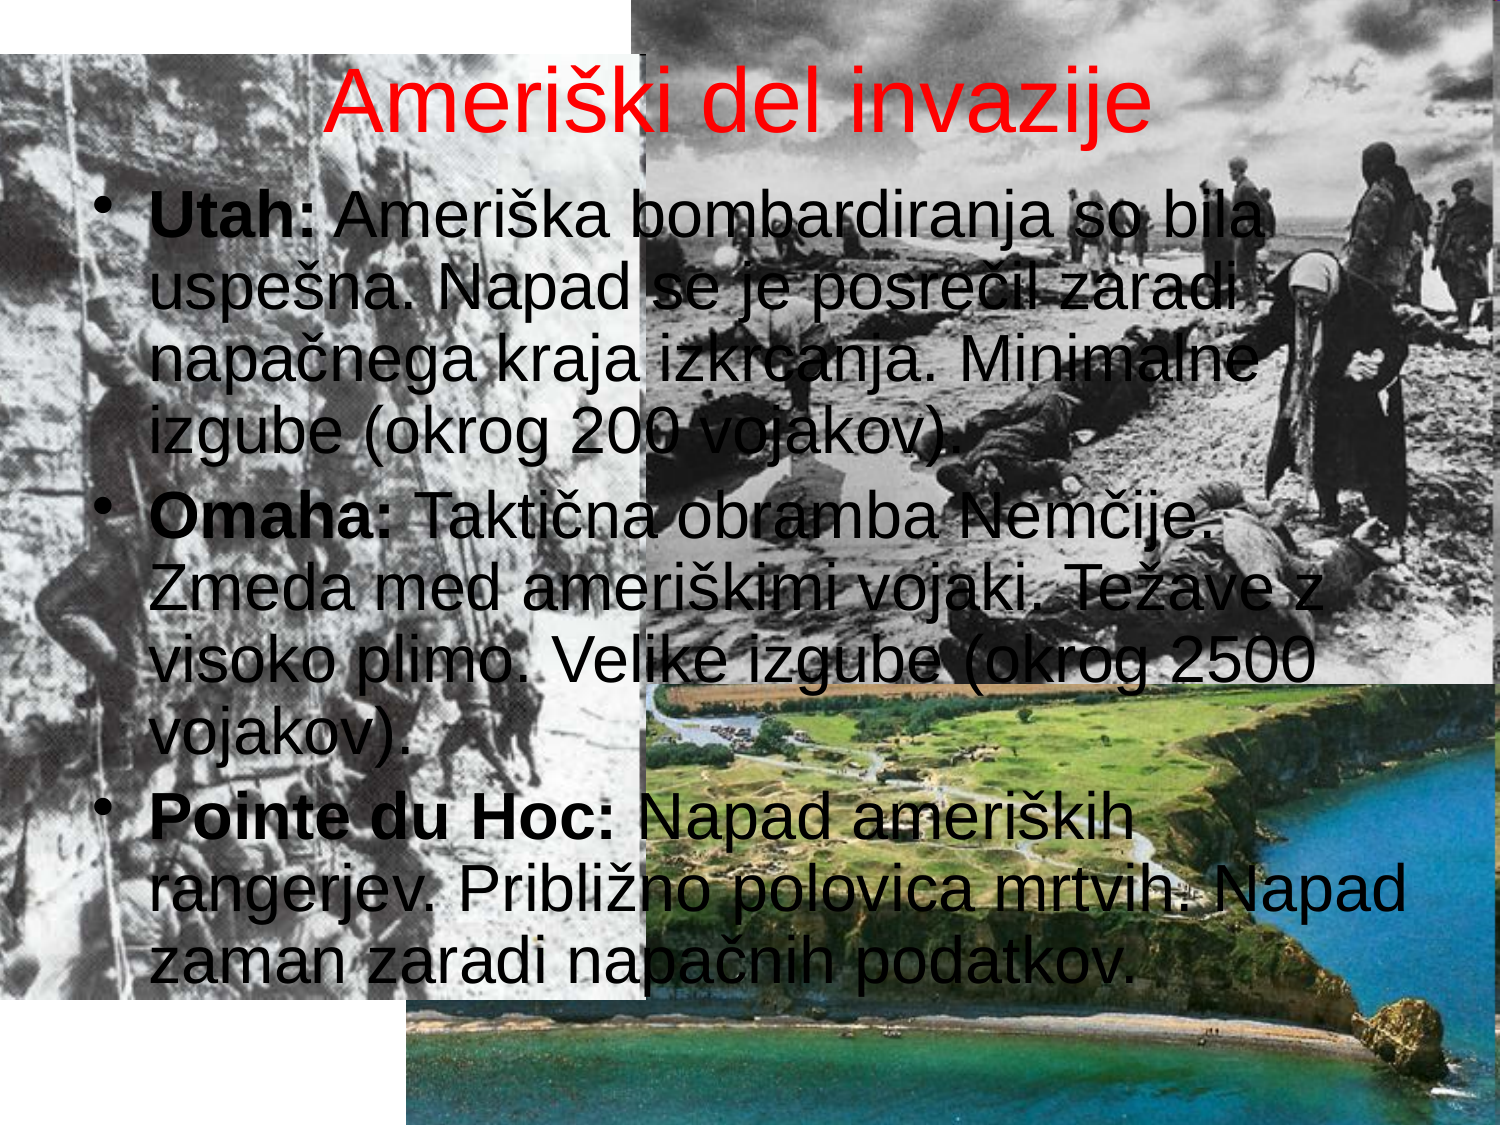

Ameriški del invazije
# Utah: Ameriška bombardiranja so bila uspešna. Napad se je posrečil zaradi napačnega kraja izkrcanja. Minimalne izgube (okrog 200 vojakov).
Omaha: Taktična obramba Nemčije. Zmeda med ameriškimi vojaki. Težave z visoko plimo. Velike izgube (okrog 2500 vojakov).
Pointe du Hoc: Napad ameriških rangerjev. Približno polovica mrtvih. Napad zaman zaradi napačnih podatkov.